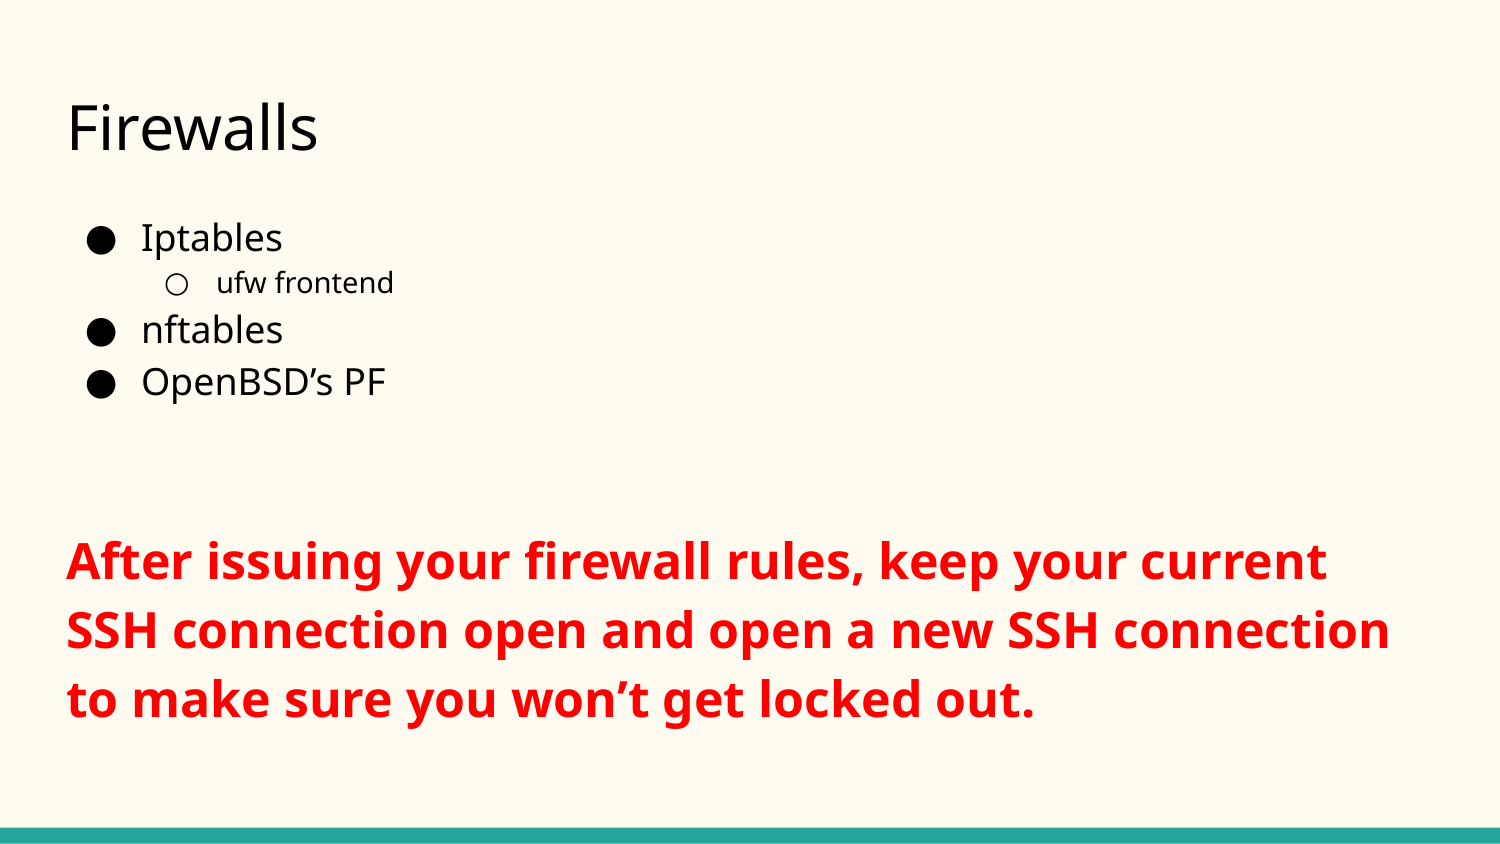

# Firewalls
Iptables
ufw frontend
nftables
OpenBSD’s PF
After issuing your firewall rules, keep your current SSH connection open and open a new SSH connection to make sure you won’t get locked out.